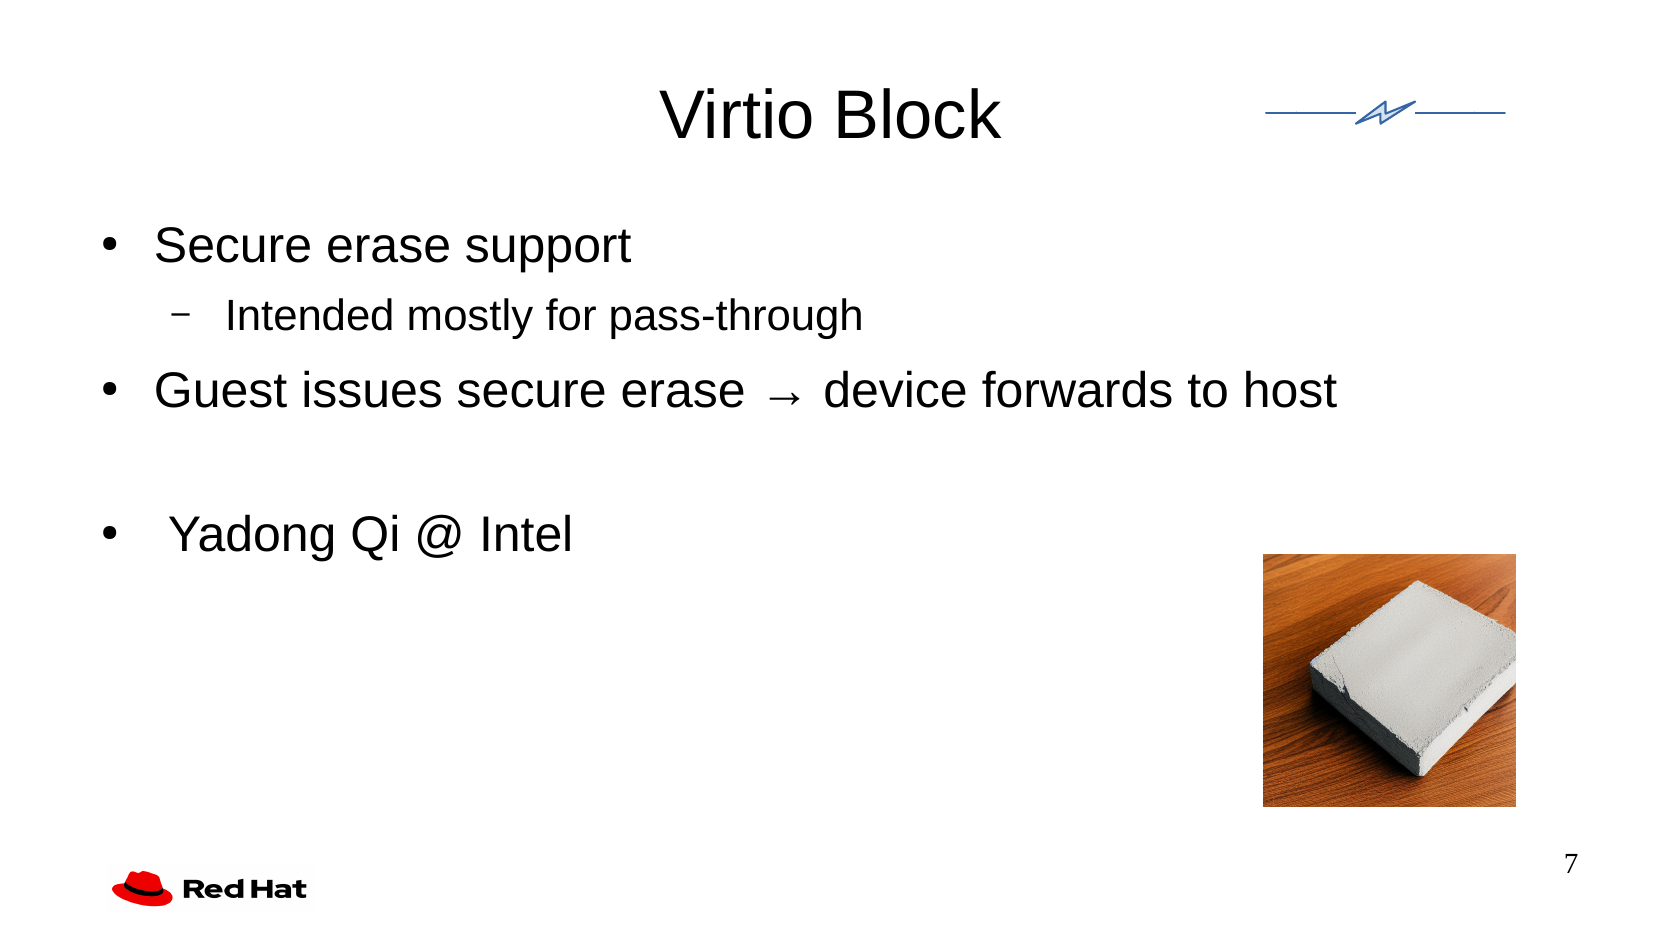

# Virtio Block
Secure erase support
Intended mostly for pass-through
Guest issues secure erase → device forwards to host
 Yadong Qi @ Intel
7